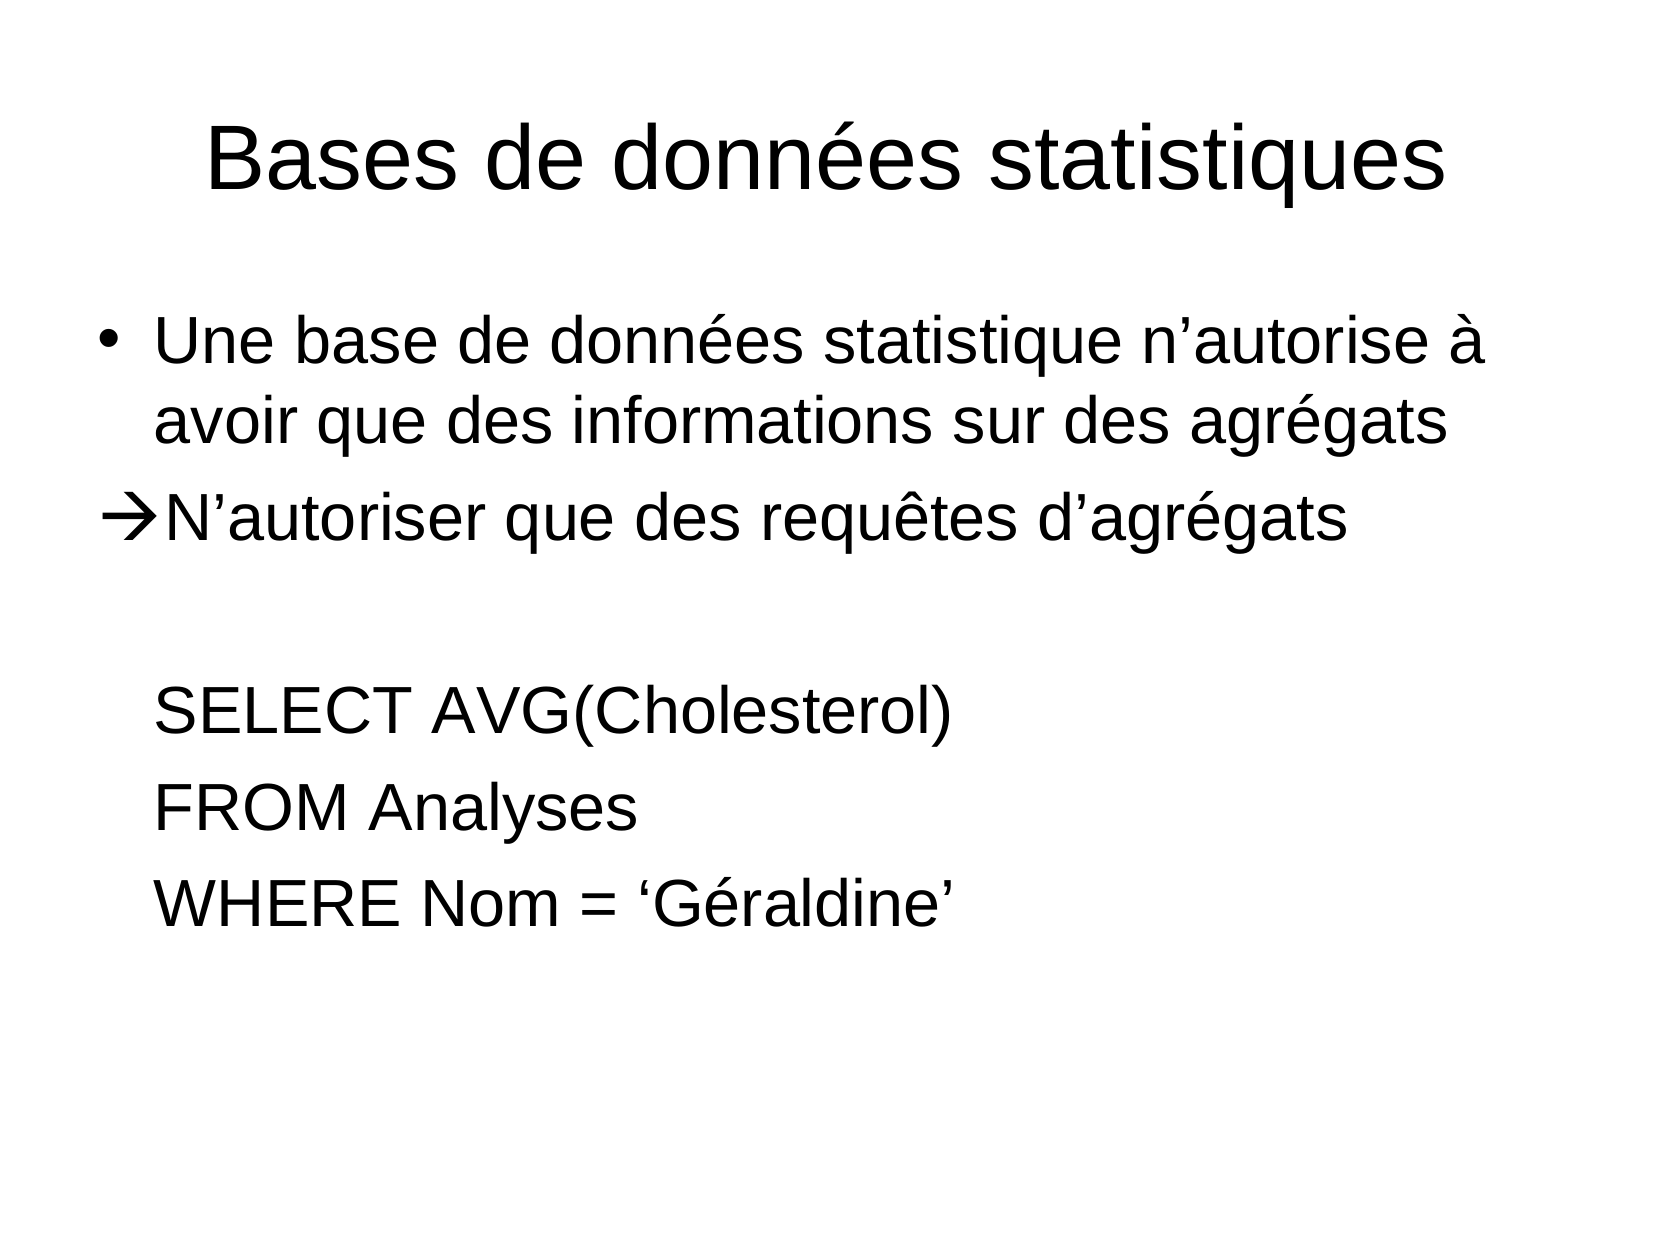

Bases de données statistiques
Une base de données statistique n’autorise à avoir que des informations sur des agrégats
N’autoriser que des requêtes d’agrégats
	SELECT AVG(Cholesterol)
	FROM Analyses
	WHERE Nom = ‘Géraldine’